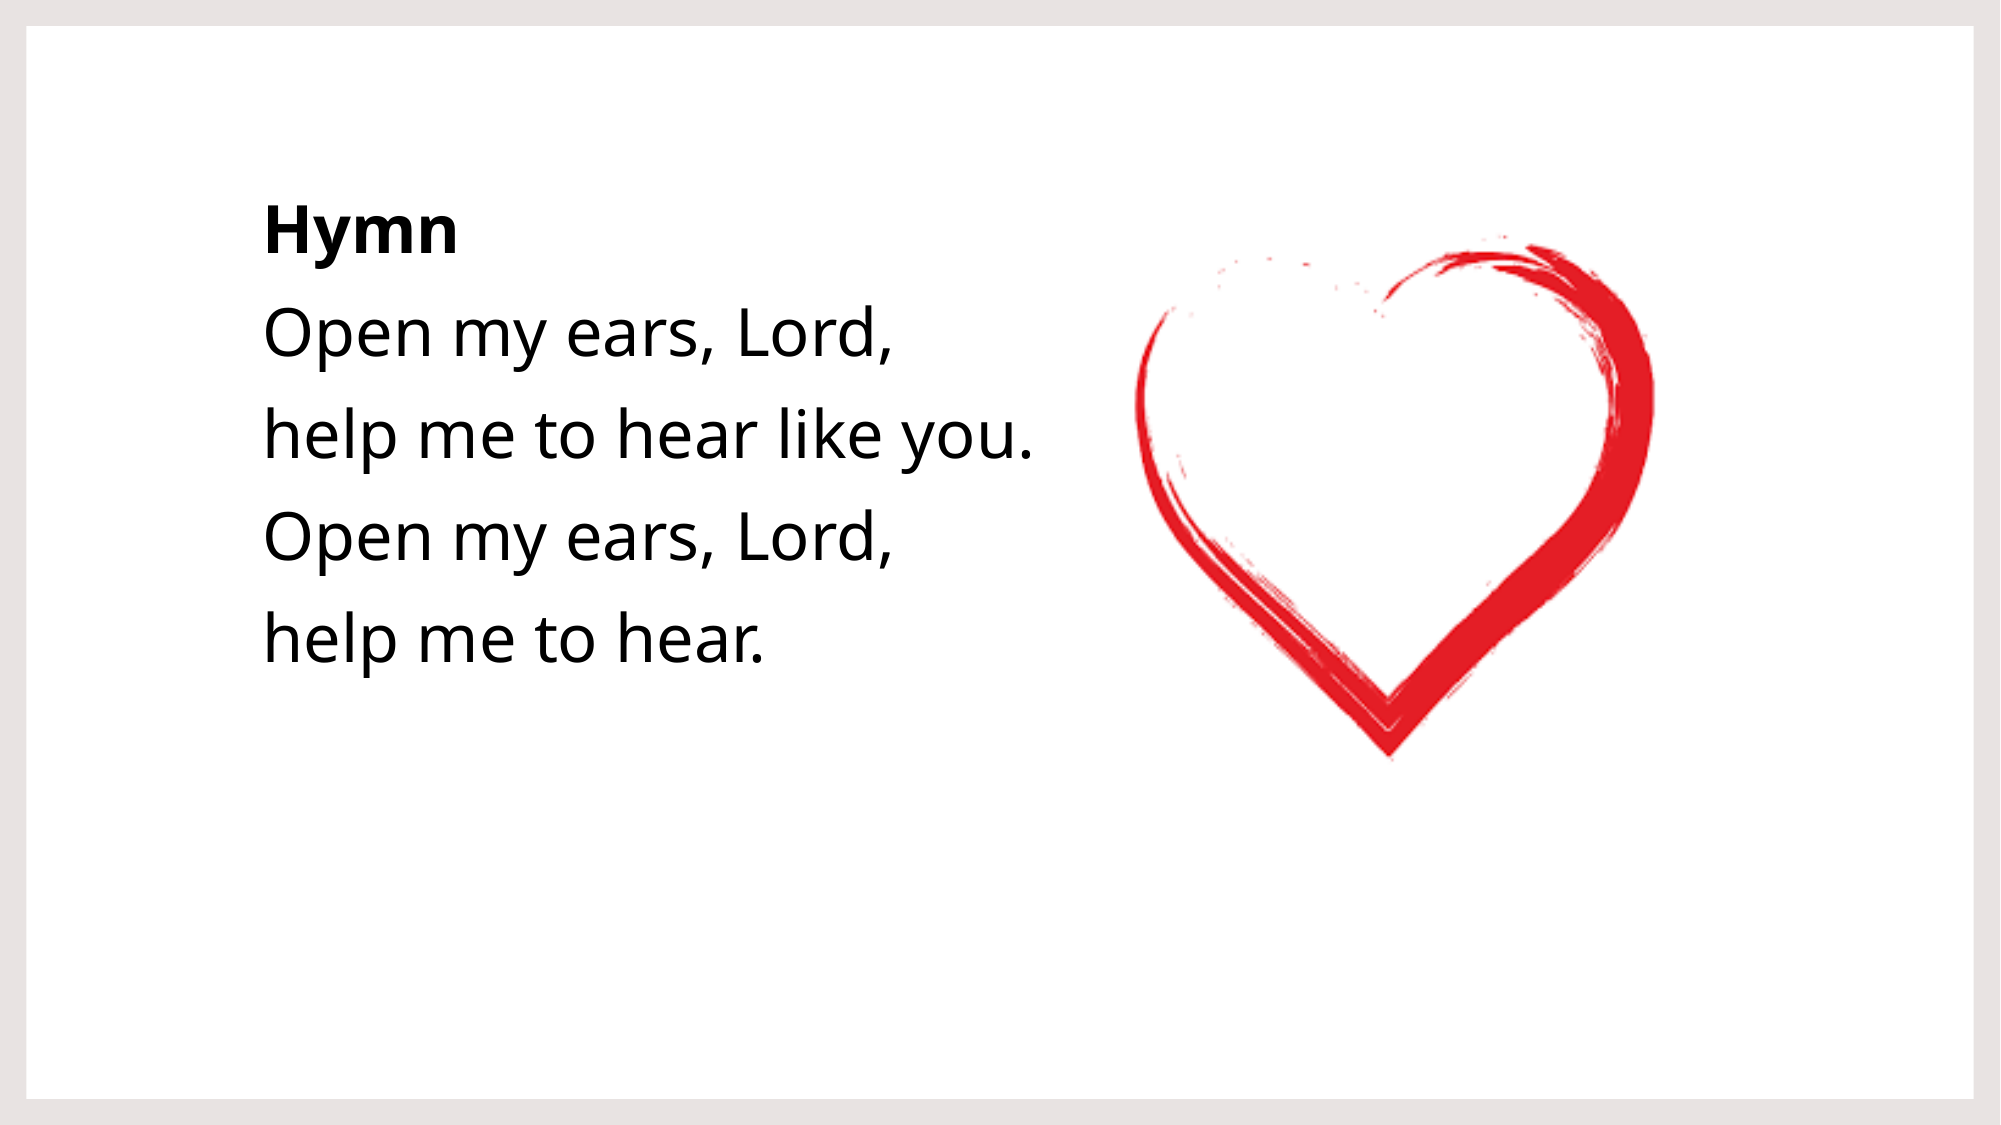

Hymn
Open my ears, Lord,
help me to hear like you.
Open my ears, Lord,
help me to hear.